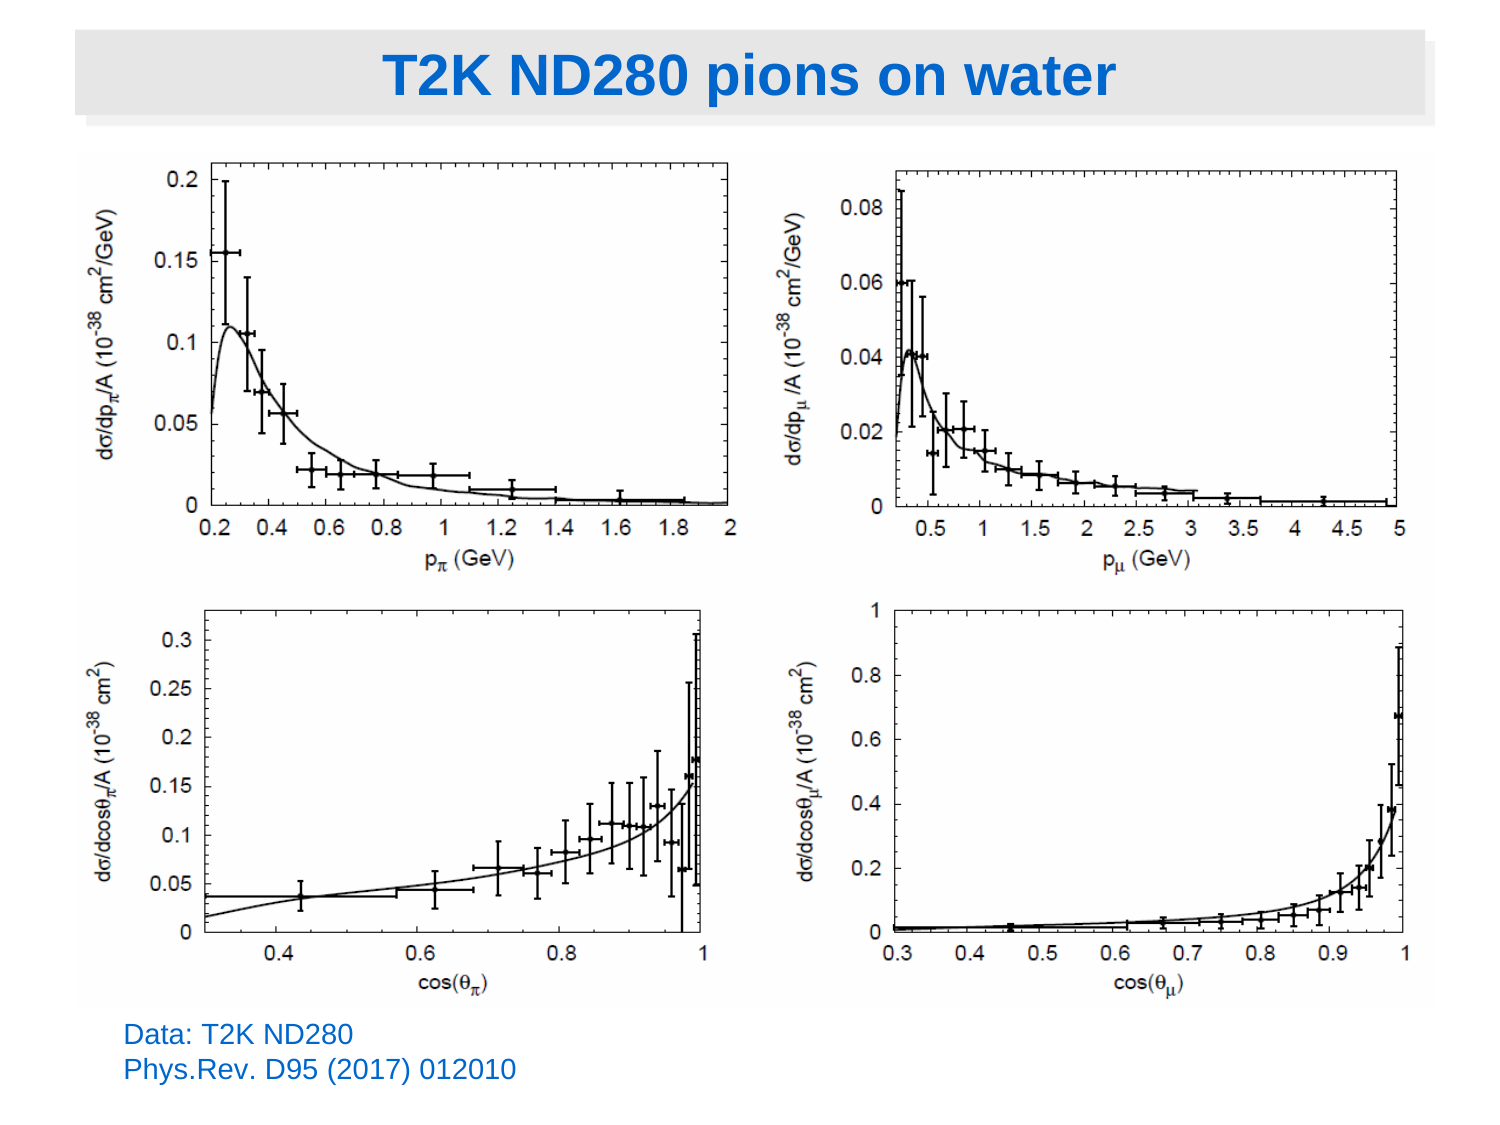

# T2K ND280 pions on water
Data: T2K ND280
Phys.Rev. D95 (2017) 012010